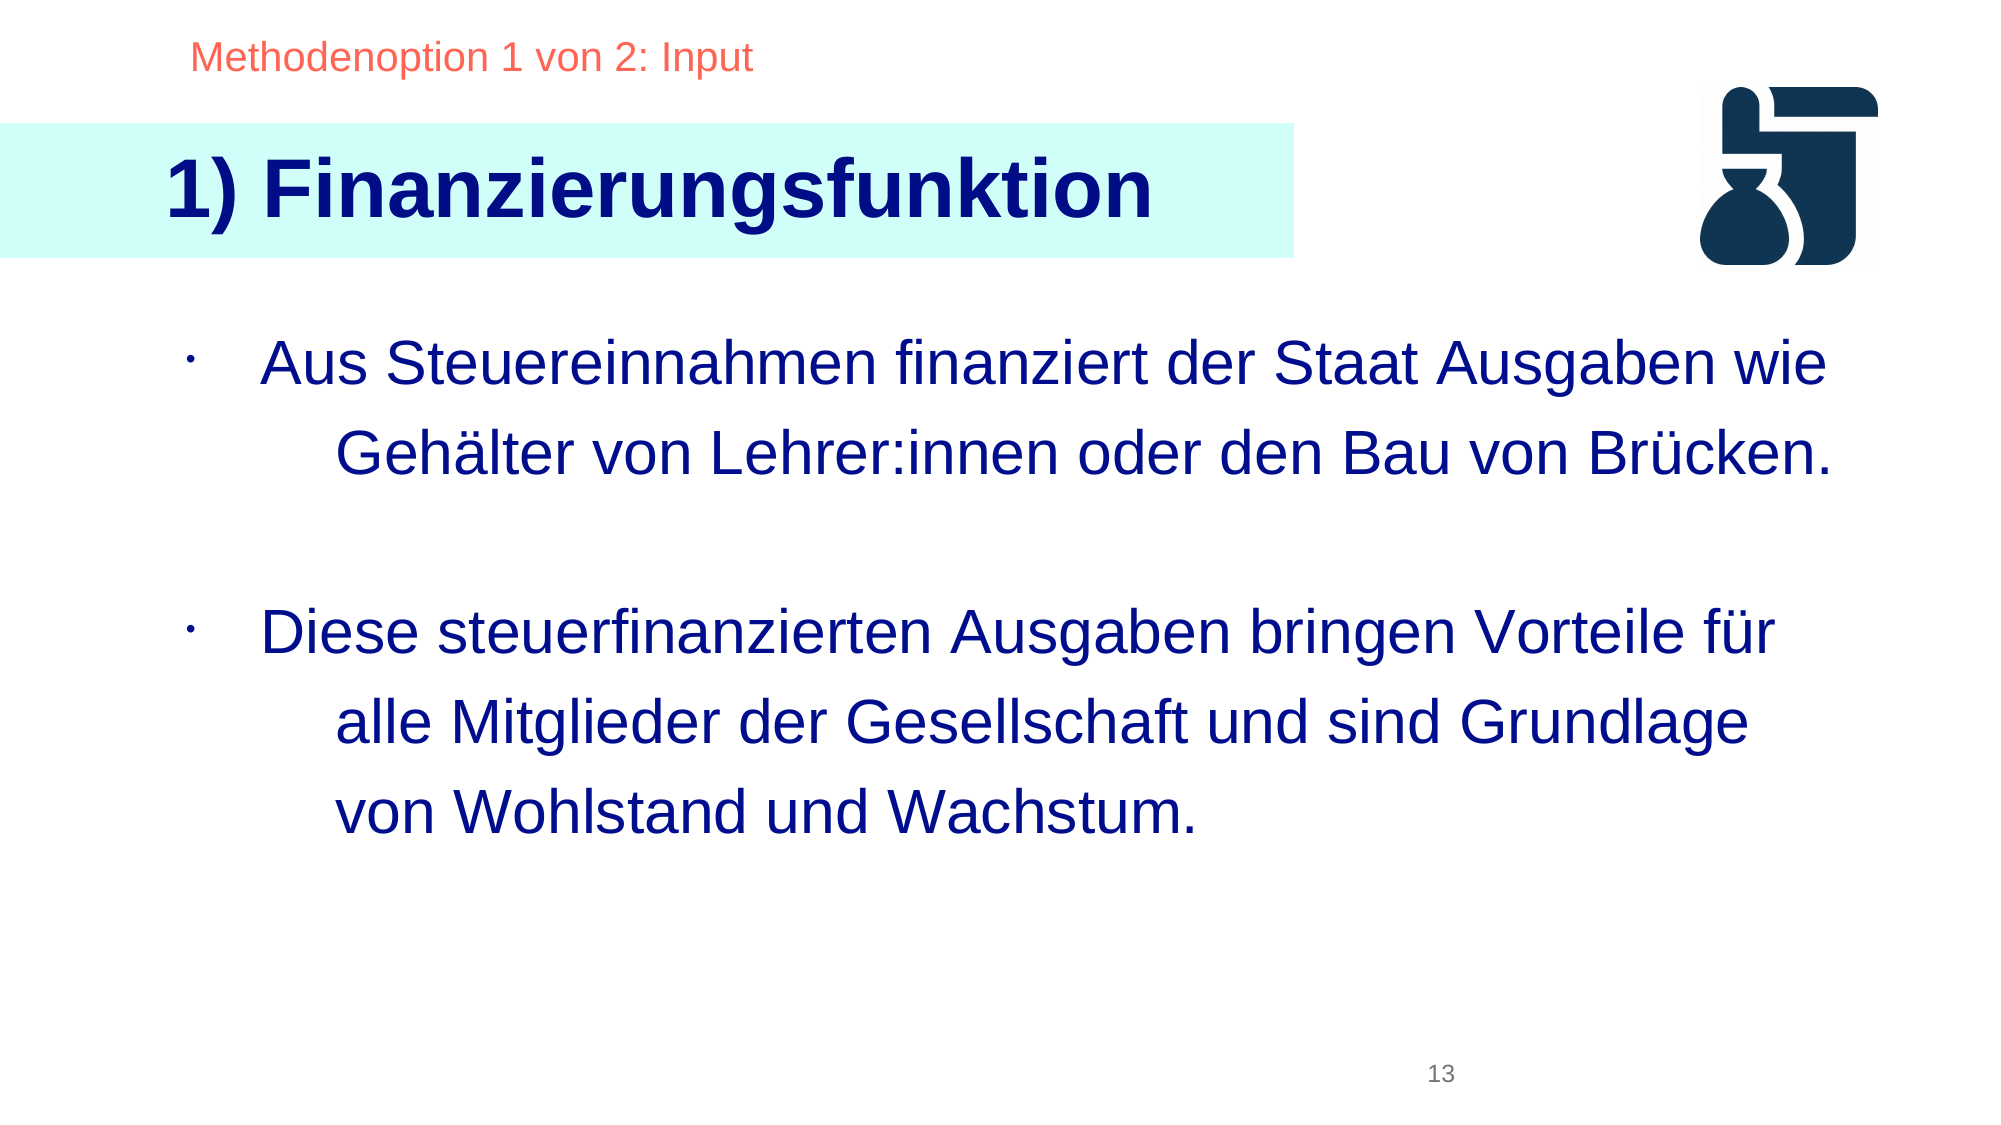

Methodenoption 1 von 2: Input
1) Finanzierungsfunktion
# Aus Steuereinnahmen finanziert der Staat Ausgaben wie Gehälter von Lehrer:innen oder den Bau von Brücken.
Diese steuerfinanzierten Ausgaben bringen Vorteile für alle Mitglieder der Gesellschaft und sind Grundlage von Wohlstand und Wachstum.